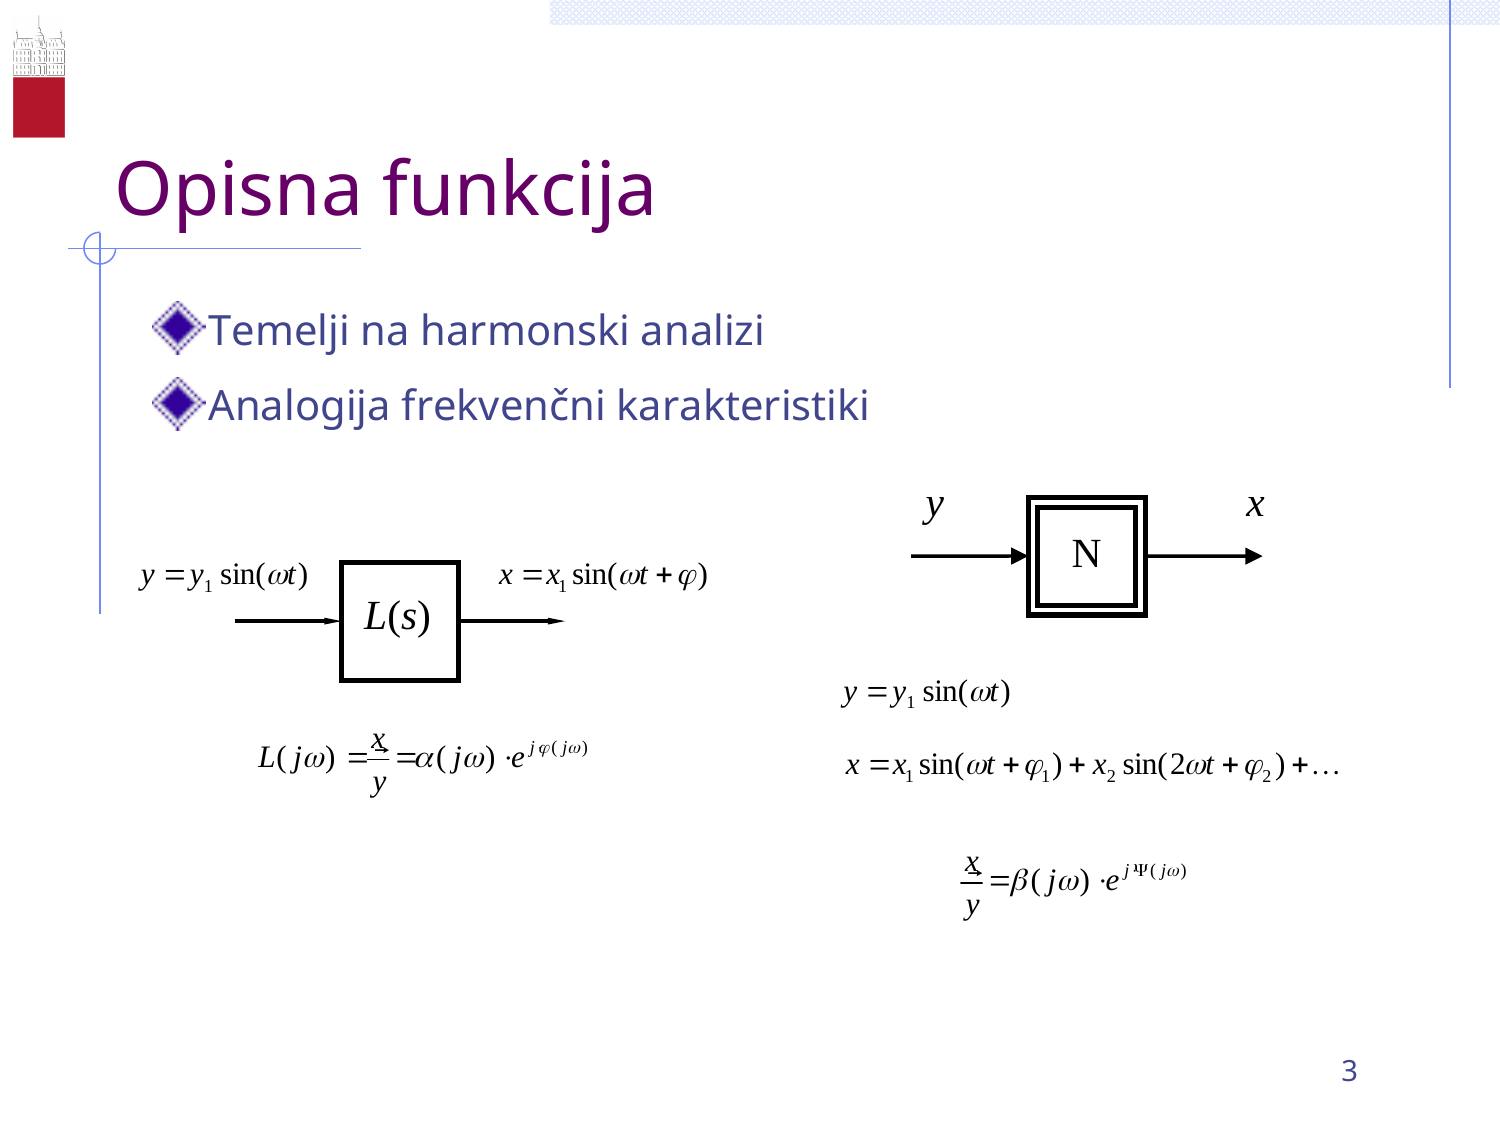

Opisna funkcija
# Temelji na harmonski analizi
Analogija frekvenčni karakteristiki